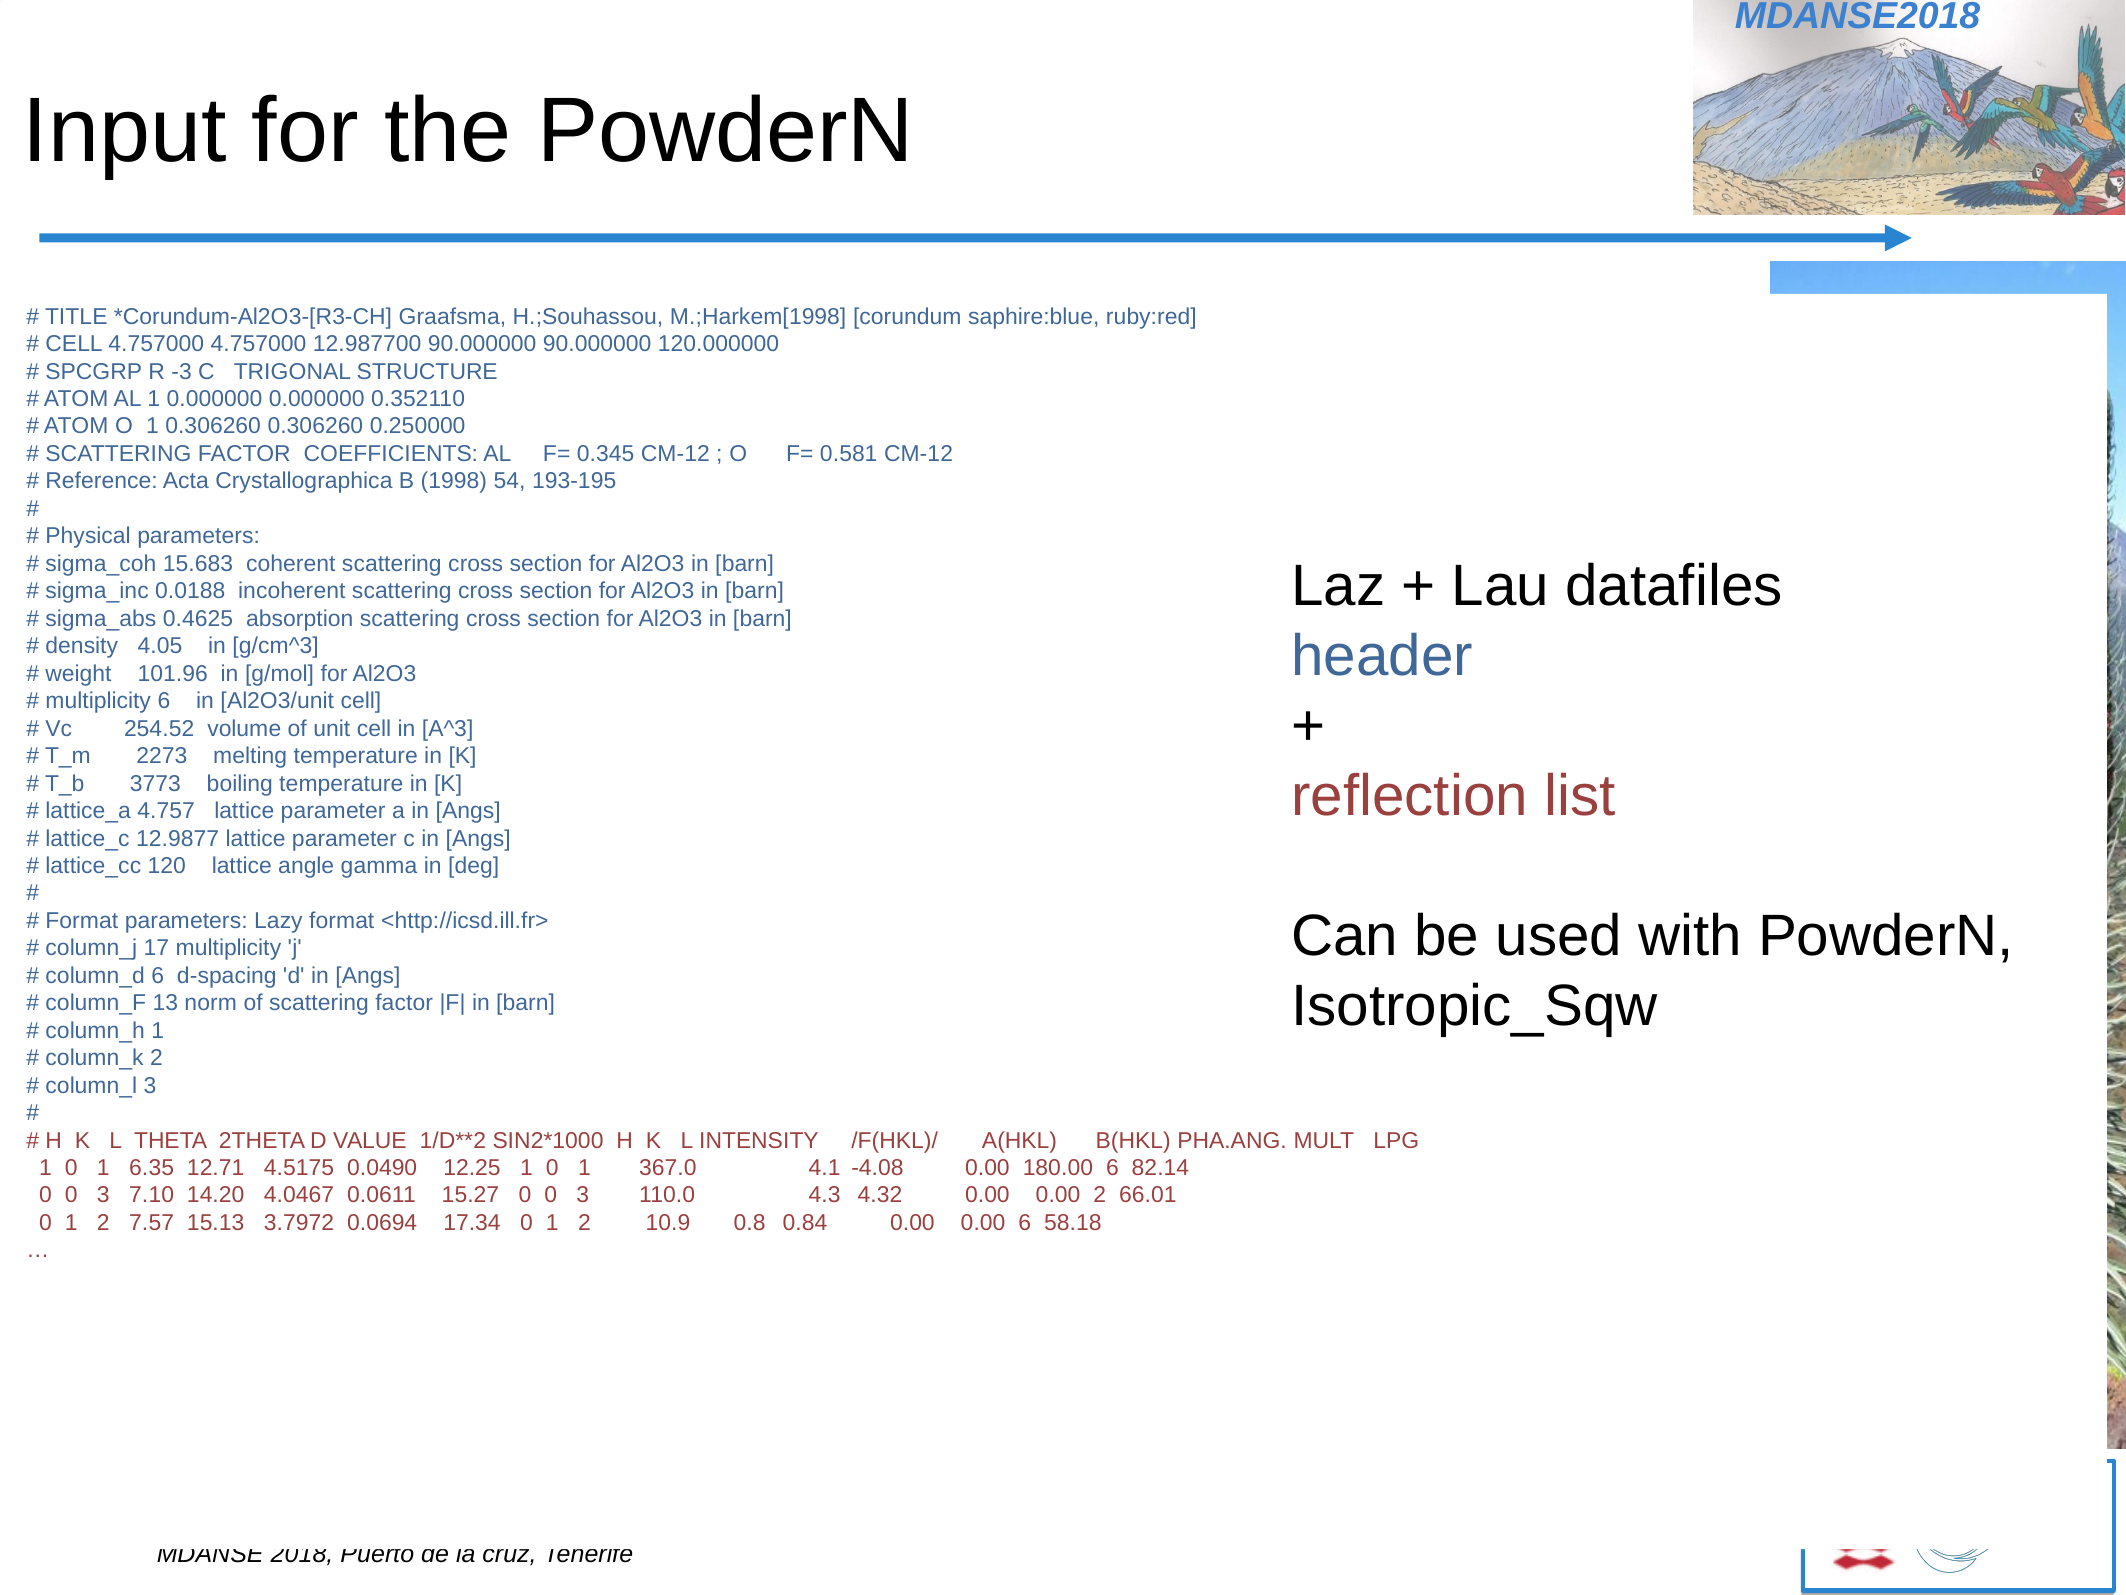

Input for the PowderN
Laz + Lau datafiles
header
+
reflection list
Can be used with PowderN, Isotropic_Sqw
# TITLE *Corundum-Al2O3-[R3-CH] Graafsma, H.;Souhassou, M.;Harkem[1998] [corundum saphire:blue, ruby:red]
# CELL 4.757000 4.757000 12.987700 90.000000 90.000000 120.000000
# SPCGRP R -3 C TRIGONAL STRUCTURE
# ATOM AL 1 0.000000 0.000000 0.352110
# ATOM O 1 0.306260 0.306260 0.250000
# SCATTERING FACTOR COEFFICIENTS: AL F= 0.345 CM-12 ; O F= 0.581 CM-12
# Reference: Acta Crystallographica B (1998) 54, 193-195
#
# Physical parameters:
# sigma_coh 15.683 coherent scattering cross section for Al2O3 in [barn]
# sigma_inc 0.0188 incoherent scattering cross section for Al2O3 in [barn]
# sigma_abs 0.4625 absorption scattering cross section for Al2O3 in [barn]
# density 4.05 in [g/cm^3]
# weight 101.96 in [g/mol] for Al2O3
# multiplicity 6 in [Al2O3/unit cell]
# Vc 254.52 volume of unit cell in [A^3]
# T_m 2273 melting temperature in [K]
# T_b 3773 boiling temperature in [K]
# lattice_a 4.757 lattice parameter a in [Angs]
# lattice_c 12.9877 lattice parameter c in [Angs]
# lattice_cc 120 lattice angle gamma in [deg]
#
# Format parameters: Lazy format <http://icsd.ill.fr>
# column_j 17 multiplicity 'j'
# column_d 6 d-spacing 'd' in [Angs]
# column_F 13 norm of scattering factor |F| in [barn]
# column_h 1
# column_k 2
# column_l 3
#
# H K L THETA 2THETA D VALUE 1/D**2 SIN2*1000 H K L INTENSITY 	/F(HKL)/ A(HKL)	 B(HKL) PHA.ANG. MULT LPG
 1 0 1 6.35 12.71 4.5175 0.0490 12.25 1 0 1	 367.0 	 4.1	-4.08	 0.00 180.00 6 82.14
 0 0 3 7.10 14.20 4.0467 0.0611 15.27 0 0 3	 110.0 	 4.3	 4.32	 0.00 0.00 2 66.01
 0 1 2 7.57 15.13 3.7972 0.0694 17.34 0 1 2	 10.9 	 0.8	 0.84	 0.00 0.00 6 58.18
…